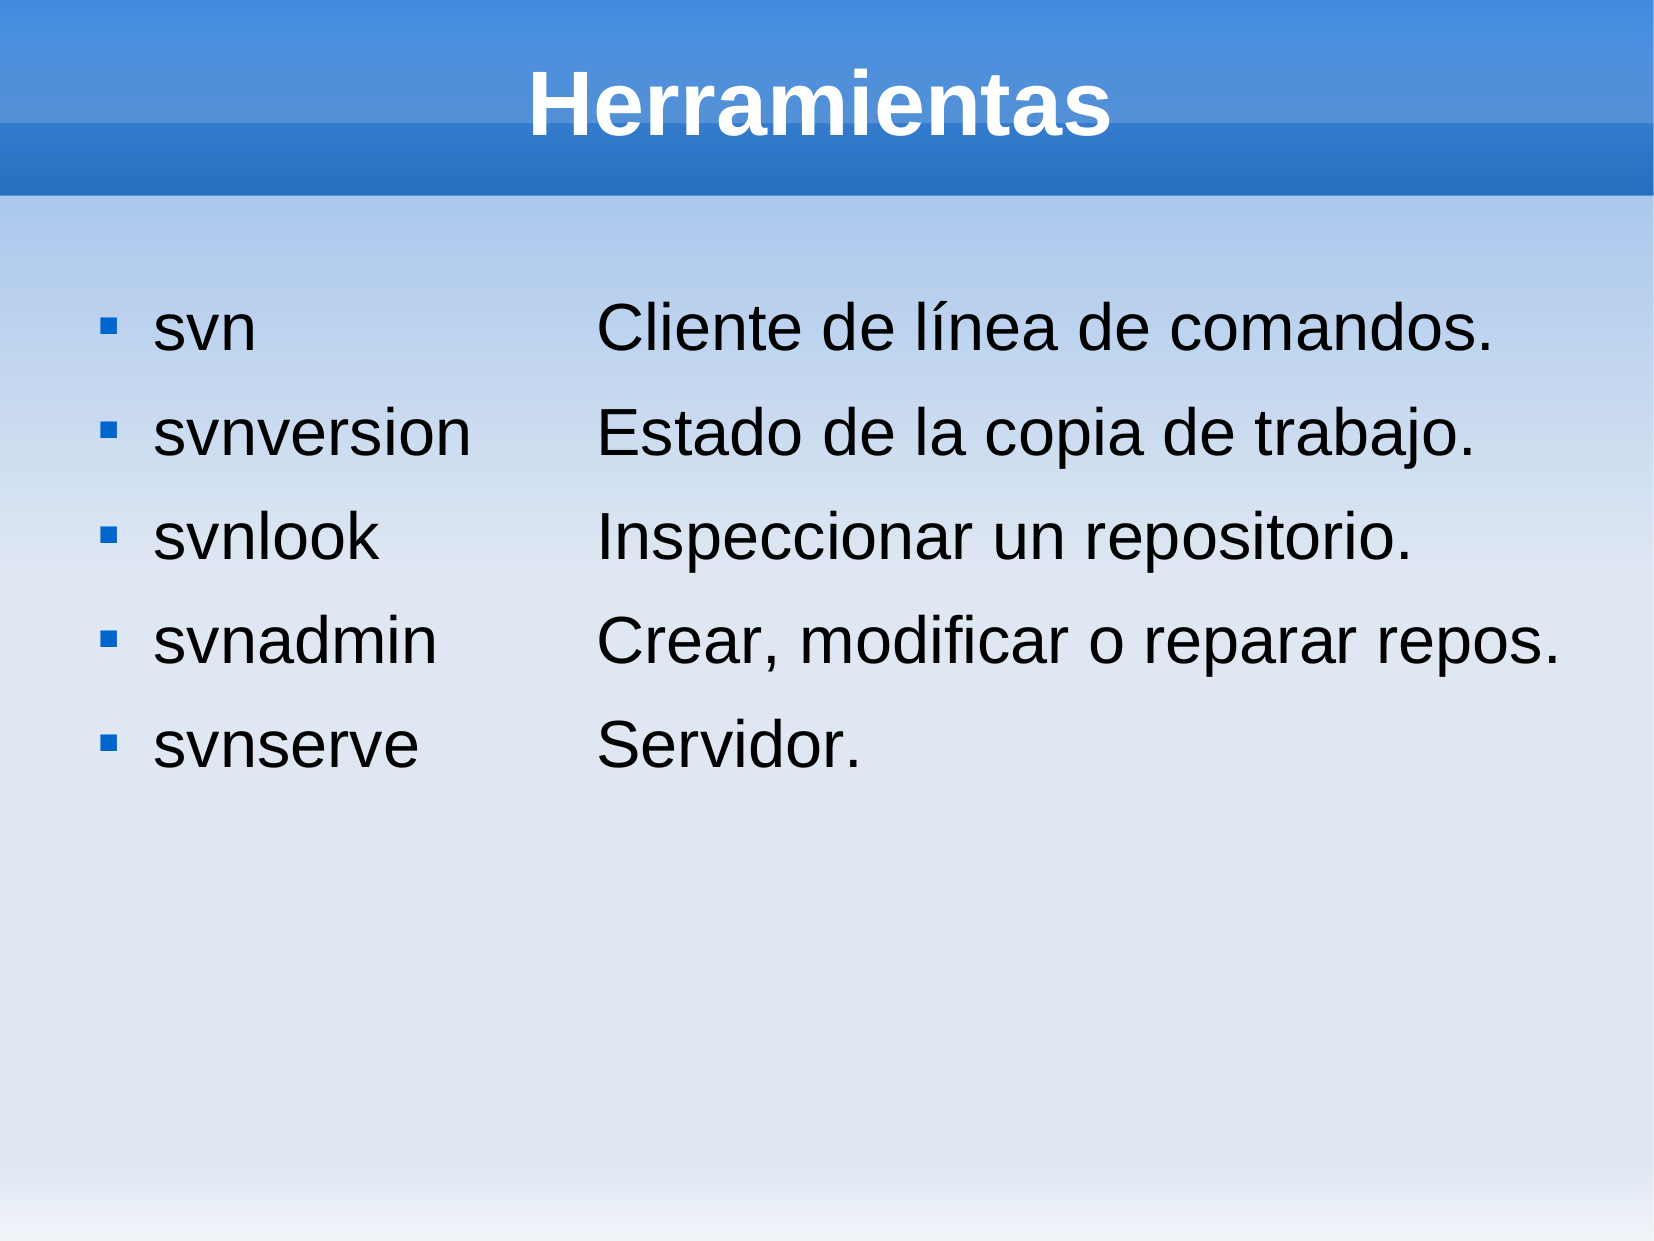

# Herramientas
svn					Cliente de línea de comandos.
svnversion		Estado de la copia de trabajo.
svnlook			Inspeccionar un repositorio.
svnadmin			Crear, modificar o reparar repos.
svnserve			Servidor.